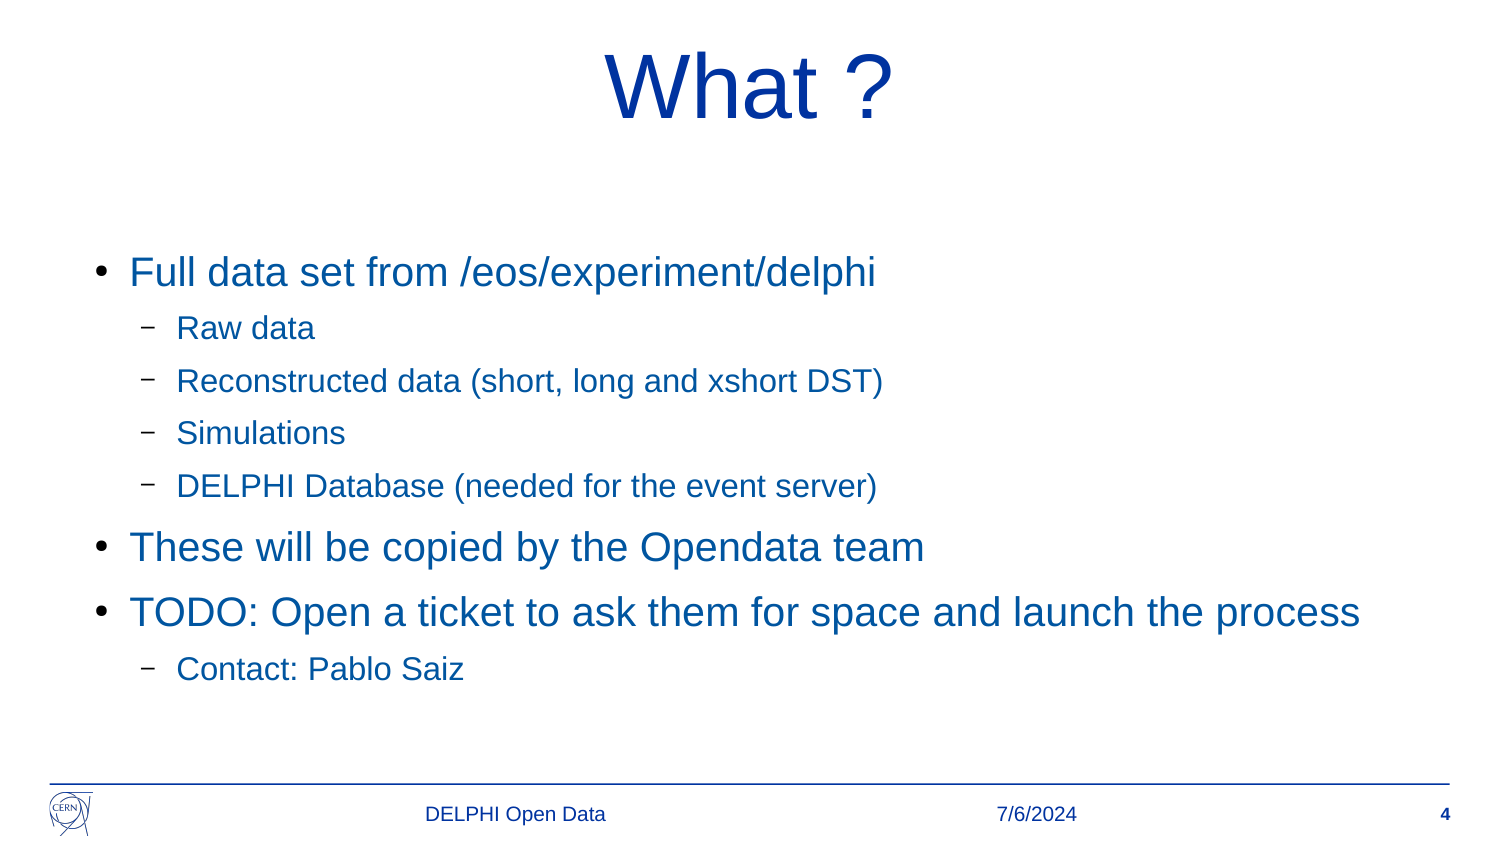

# What ?
Full data set from /eos/experiment/delphi
Raw data
Reconstructed data (short, long and xshort DST)
Simulations
DELPHI Database (needed for the event server)
These will be copied by the Opendata team
TODO: Open a ticket to ask them for space and launch the process
Contact: Pablo Saiz